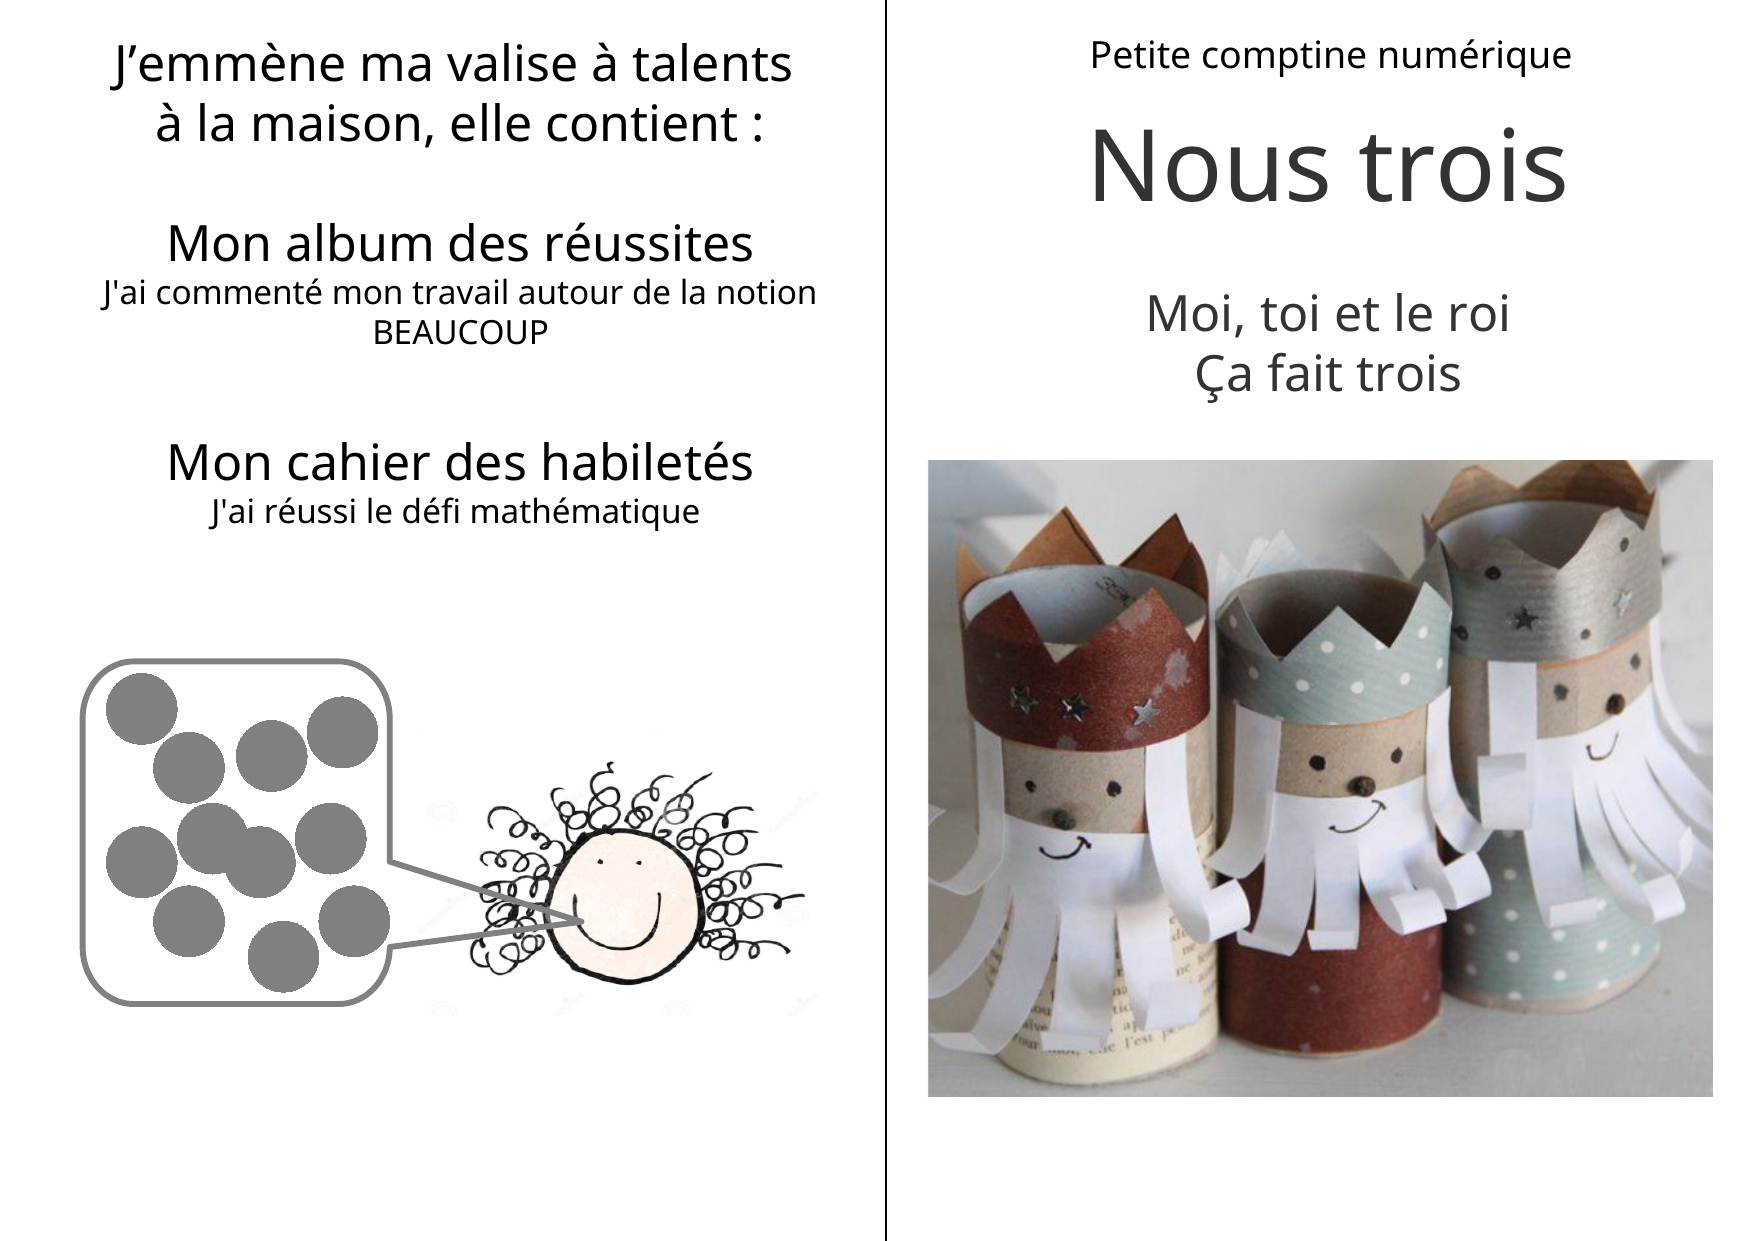

J’emmène ma valise à talents
à la maison, elle contient :
Mon album des réussites
J'ai commenté mon travail autour de la notion BEAUCOUP
Mon cahier des habiletés
J'ai réussi le défi mathématique
Petite comptine numérique
Nous trois
Moi, toi et le roi
Ça fait trois